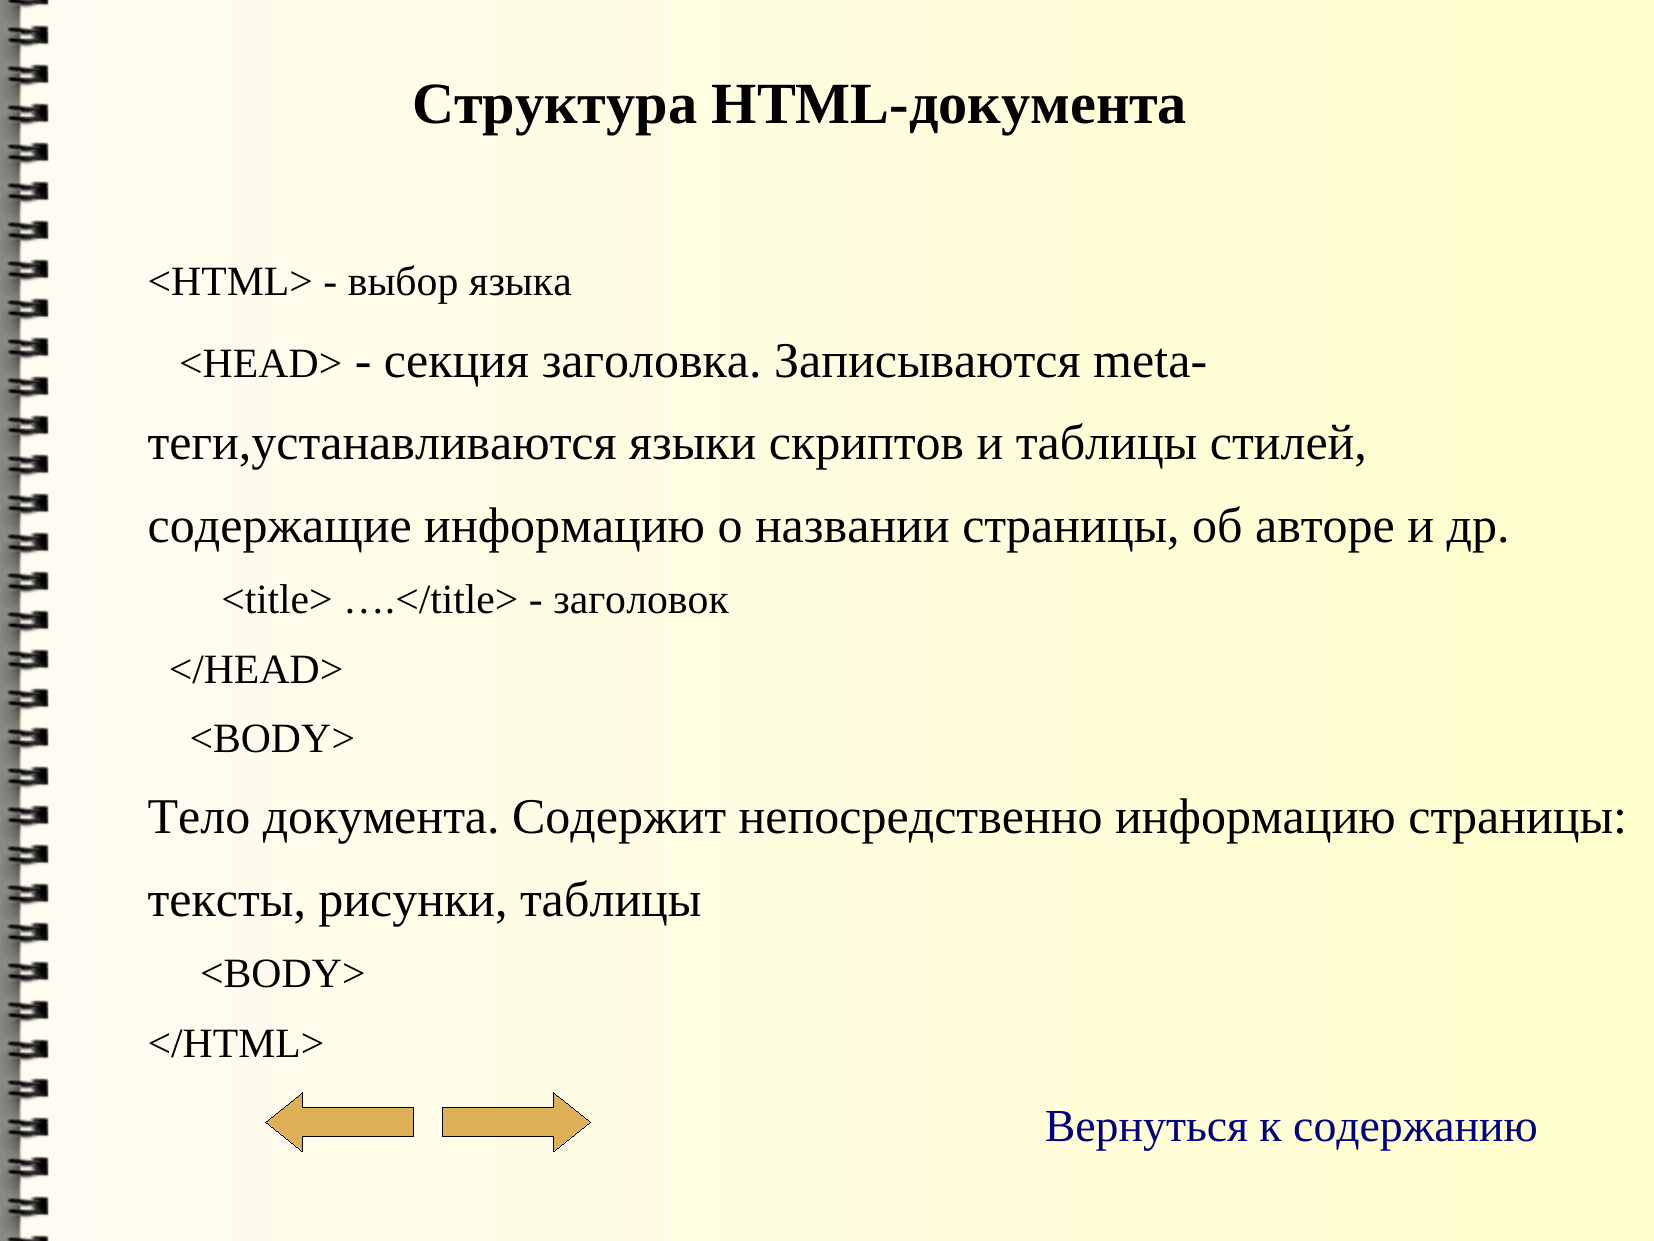

# Структура HTML-документа
<HTML> - выбор языка
 <HEAD> - cекция заголовка. Записываются meta- теги,устанавливаются языки скриптов и таблицы стилей, содержащие информацию о названии страницы, об авторе и др.
 <title> ….</title> - заголовок
 </HEAD>
 <BODY>
Тело документа. Содержит непосредственно информацию страницы: тексты, рисунки, таблицы
 <BODY>
</HTML>
 Вернуться к содержанию